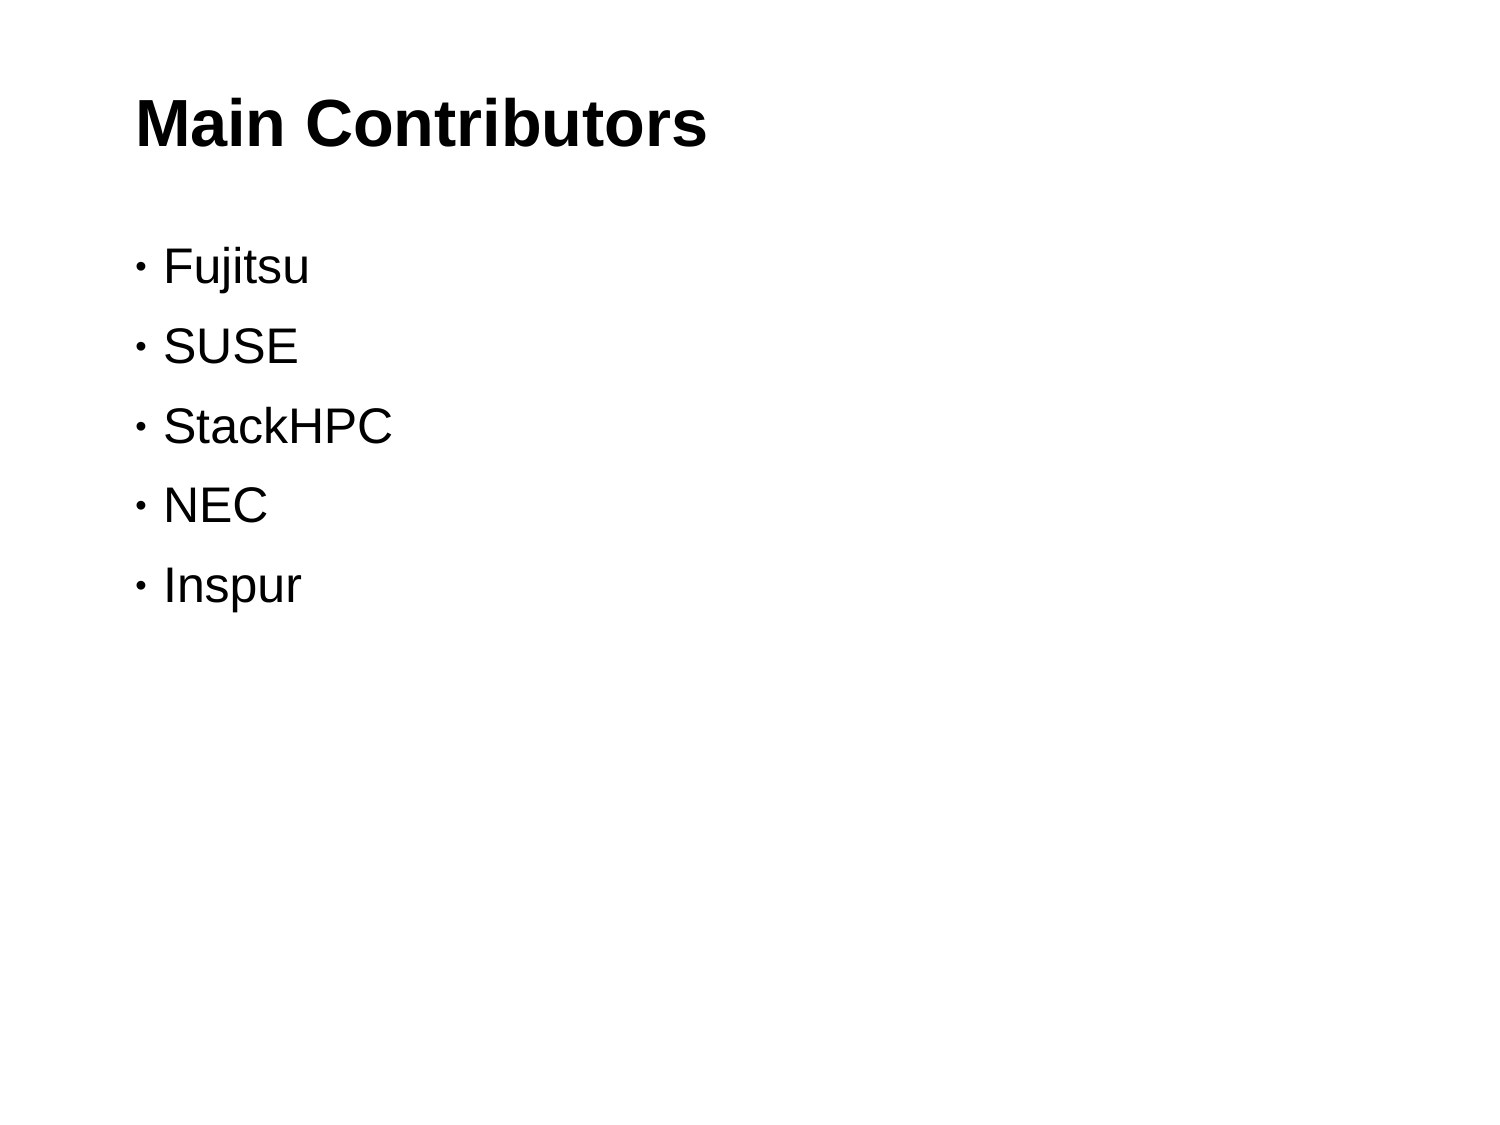

# Main Contributors
Fujitsu
SUSE
StackHPC
NEC
Inspur